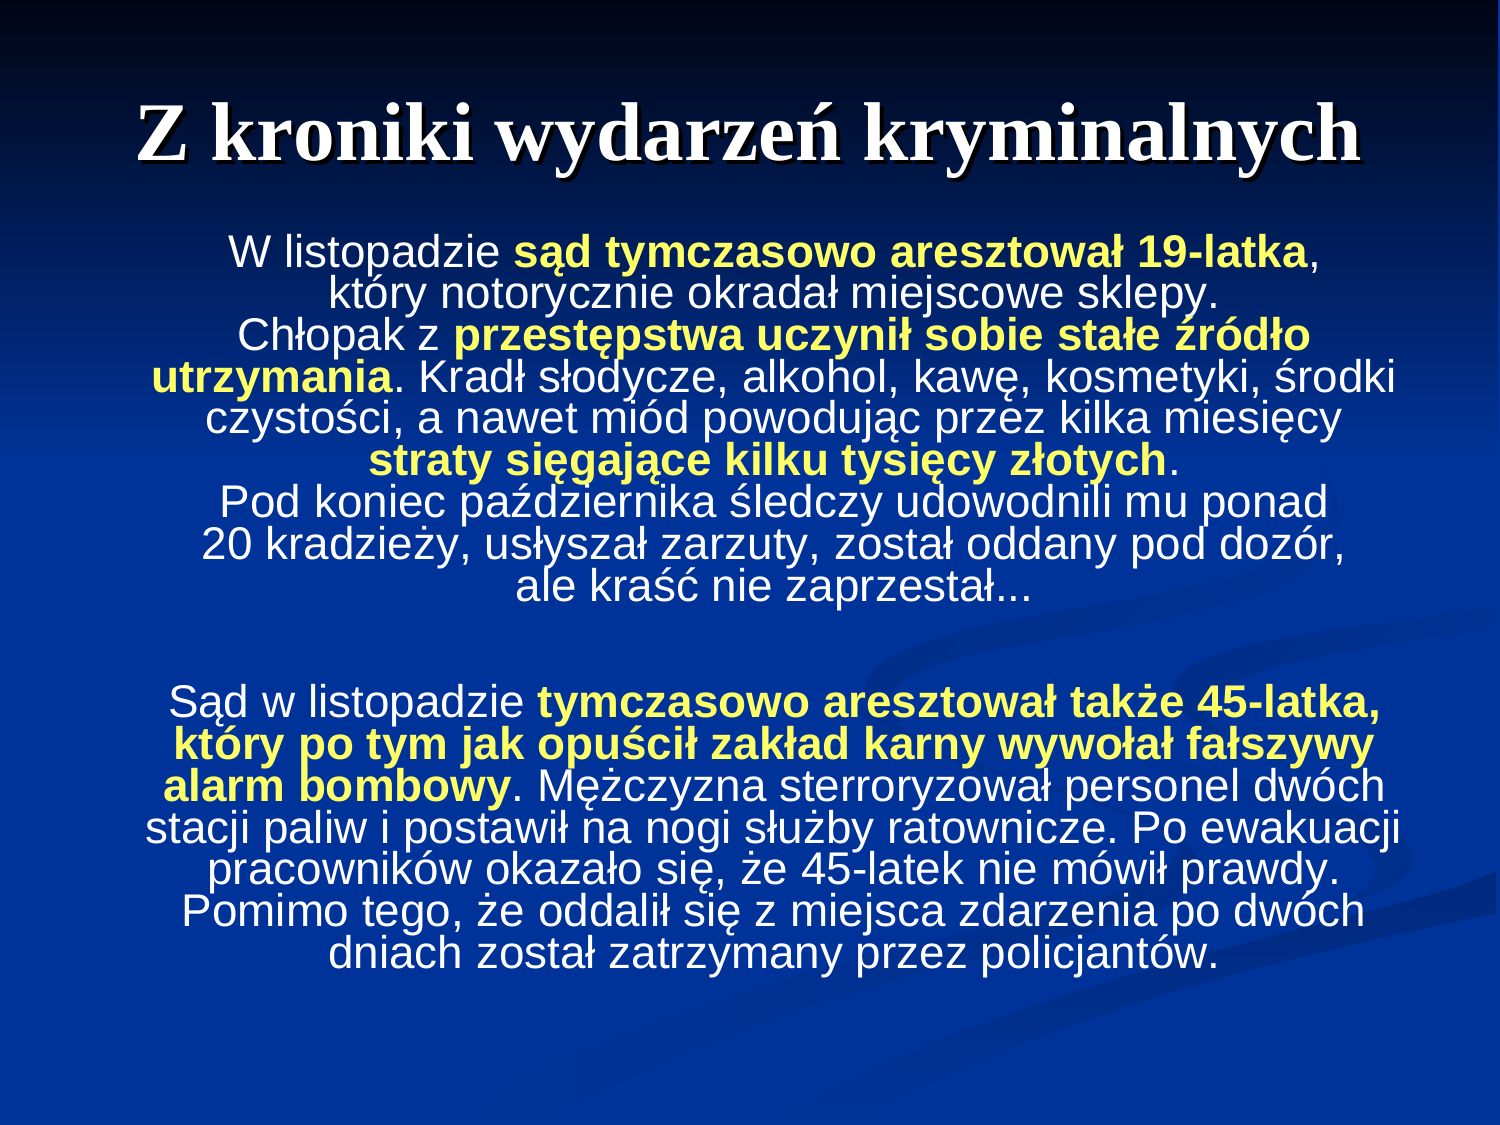

# Z kroniki wydarzeń kryminalnych
W listopadzie sąd tymczasowo aresztował 19-latka,
który notorycznie okradał miejscowe sklepy.
Chłopak z przestępstwa uczynił sobie stałe źródło utrzymania. Kradł słodycze, alkohol, kawę, kosmetyki, środki czystości, a nawet miód powodując przez kilka miesięcy straty sięgające kilku tysięcy złotych.
Pod koniec października śledczy udowodnili mu ponad
20 kradzieży, usłyszał zarzuty, został oddany pod dozór,
ale kraść nie zaprzestał...
Sąd w listopadzie tymczasowo aresztował także 45-latka, który po tym jak opuścił zakład karny wywołał fałszywy alarm bombowy. Mężczyzna sterroryzował personel dwóch stacji paliw i postawił na nogi służby ratownicze. Po ewakuacji pracowników okazało się, że 45-latek nie mówił prawdy. Pomimo tego, że oddalił się z miejsca zdarzenia po dwóch dniach został zatrzymany przez policjantów.